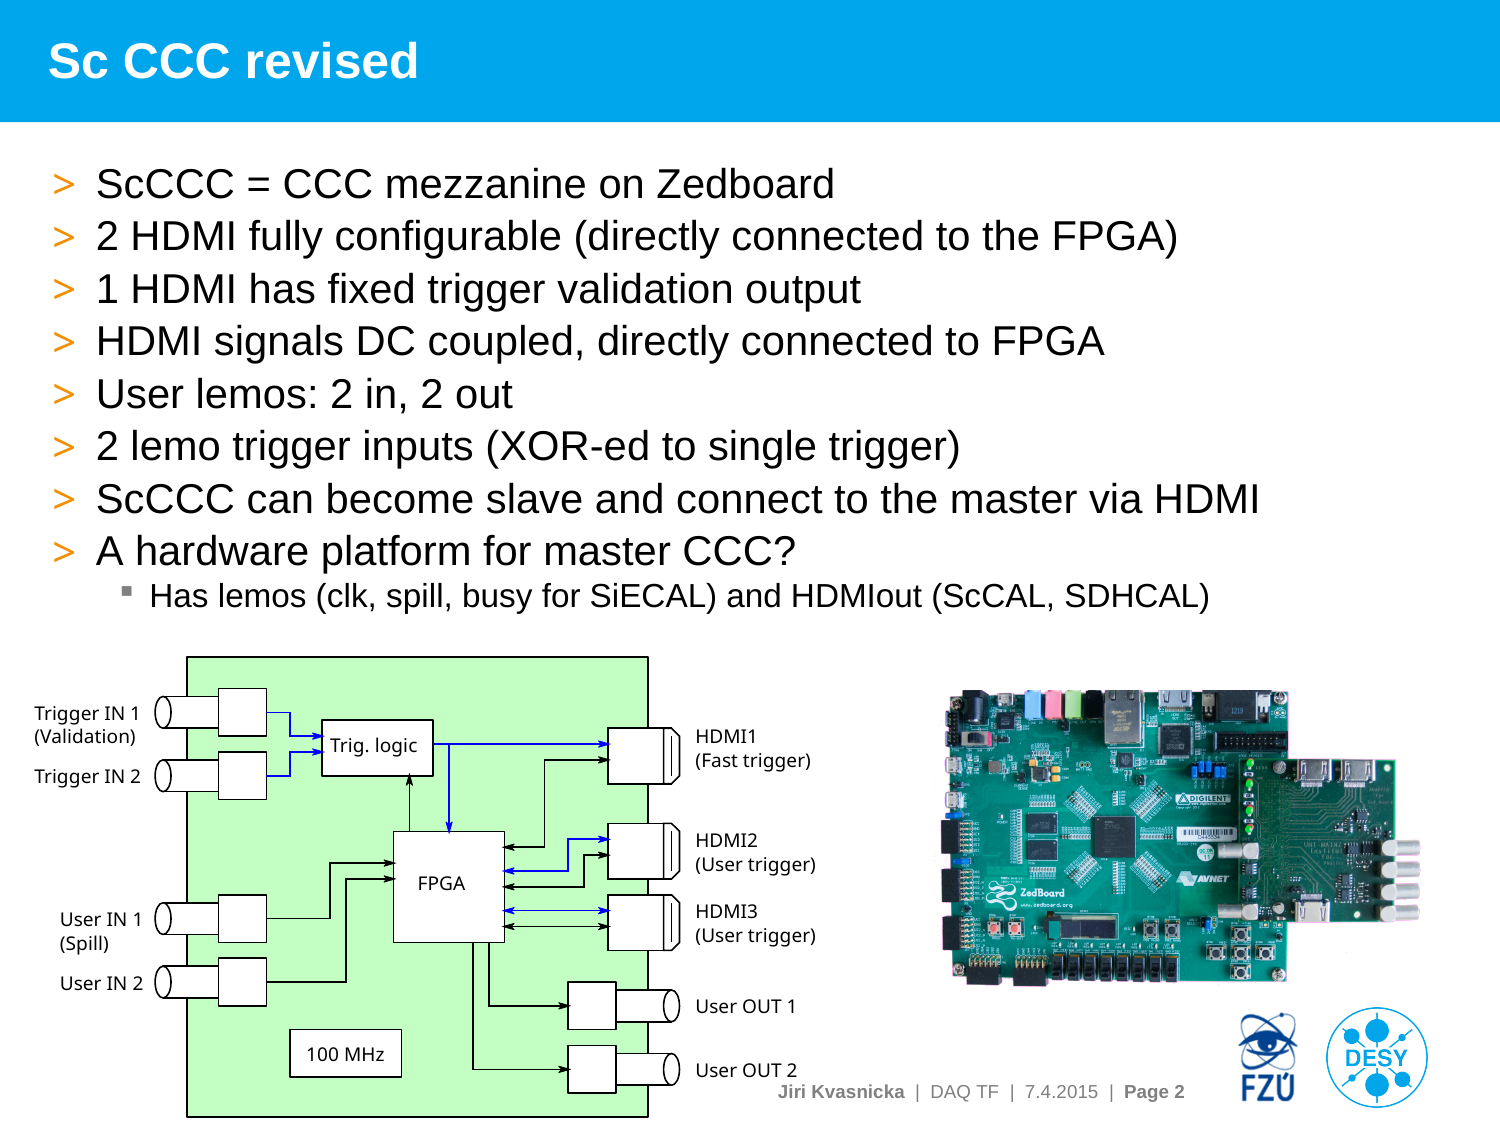

# Sc CCC revised
ScCCC = CCC mezzanine on Zedboard
2 HDMI fully configurable (directly connected to the FPGA)
1 HDMI has fixed trigger validation output
HDMI signals DC coupled, directly connected to FPGA
User lemos: 2 in, 2 out
2 lemo trigger inputs (XOR-ed to single trigger)
ScCCC can become slave and connect to the master via HDMI
A hardware platform for master CCC?
Has lemos (clk, spill, busy for SiECAL) and HDMIout (ScCAL, SDHCAL)